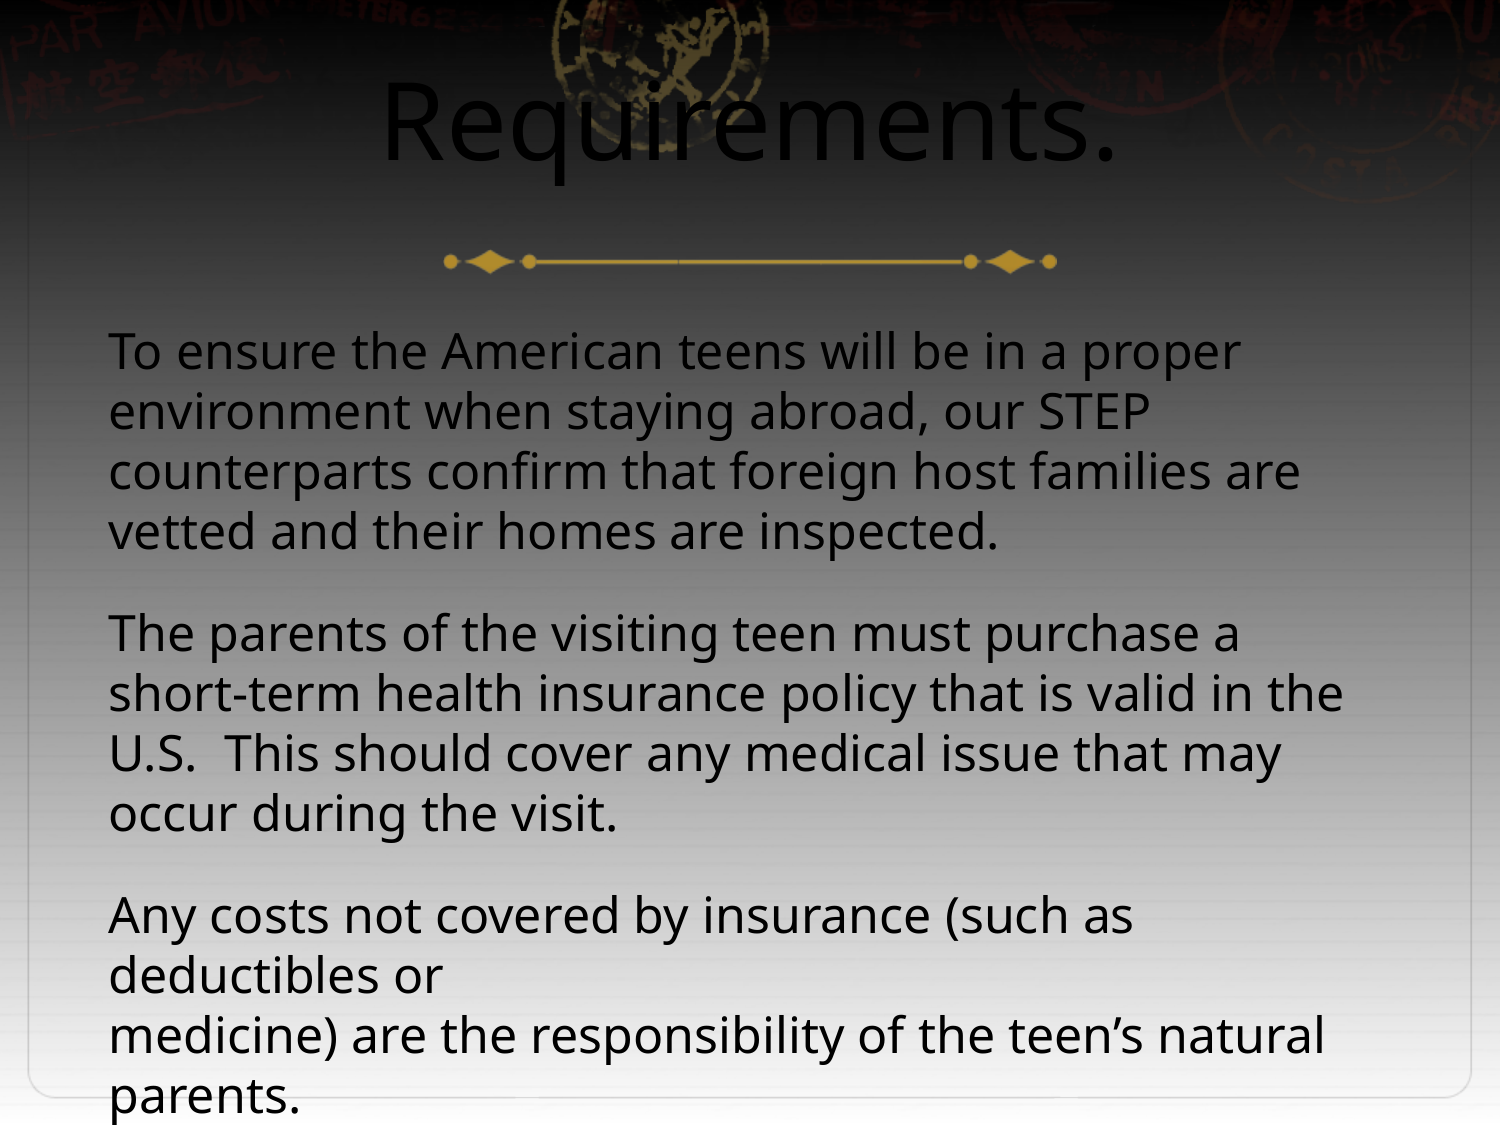

# Requirements.
To ensure the American teens will be in a proper environment when staying abroad, our STEP counterparts confirm that foreign host families are vetted and their homes are inspected.
The parents of the visiting teen must purchase a short-term health insurance policy that is valid in the U.S. This should cover any medical issue that may occur during the visit.
Any costs not covered by insurance (such as deductibles or
medicine) are the responsibility of the teen’s natural parents.